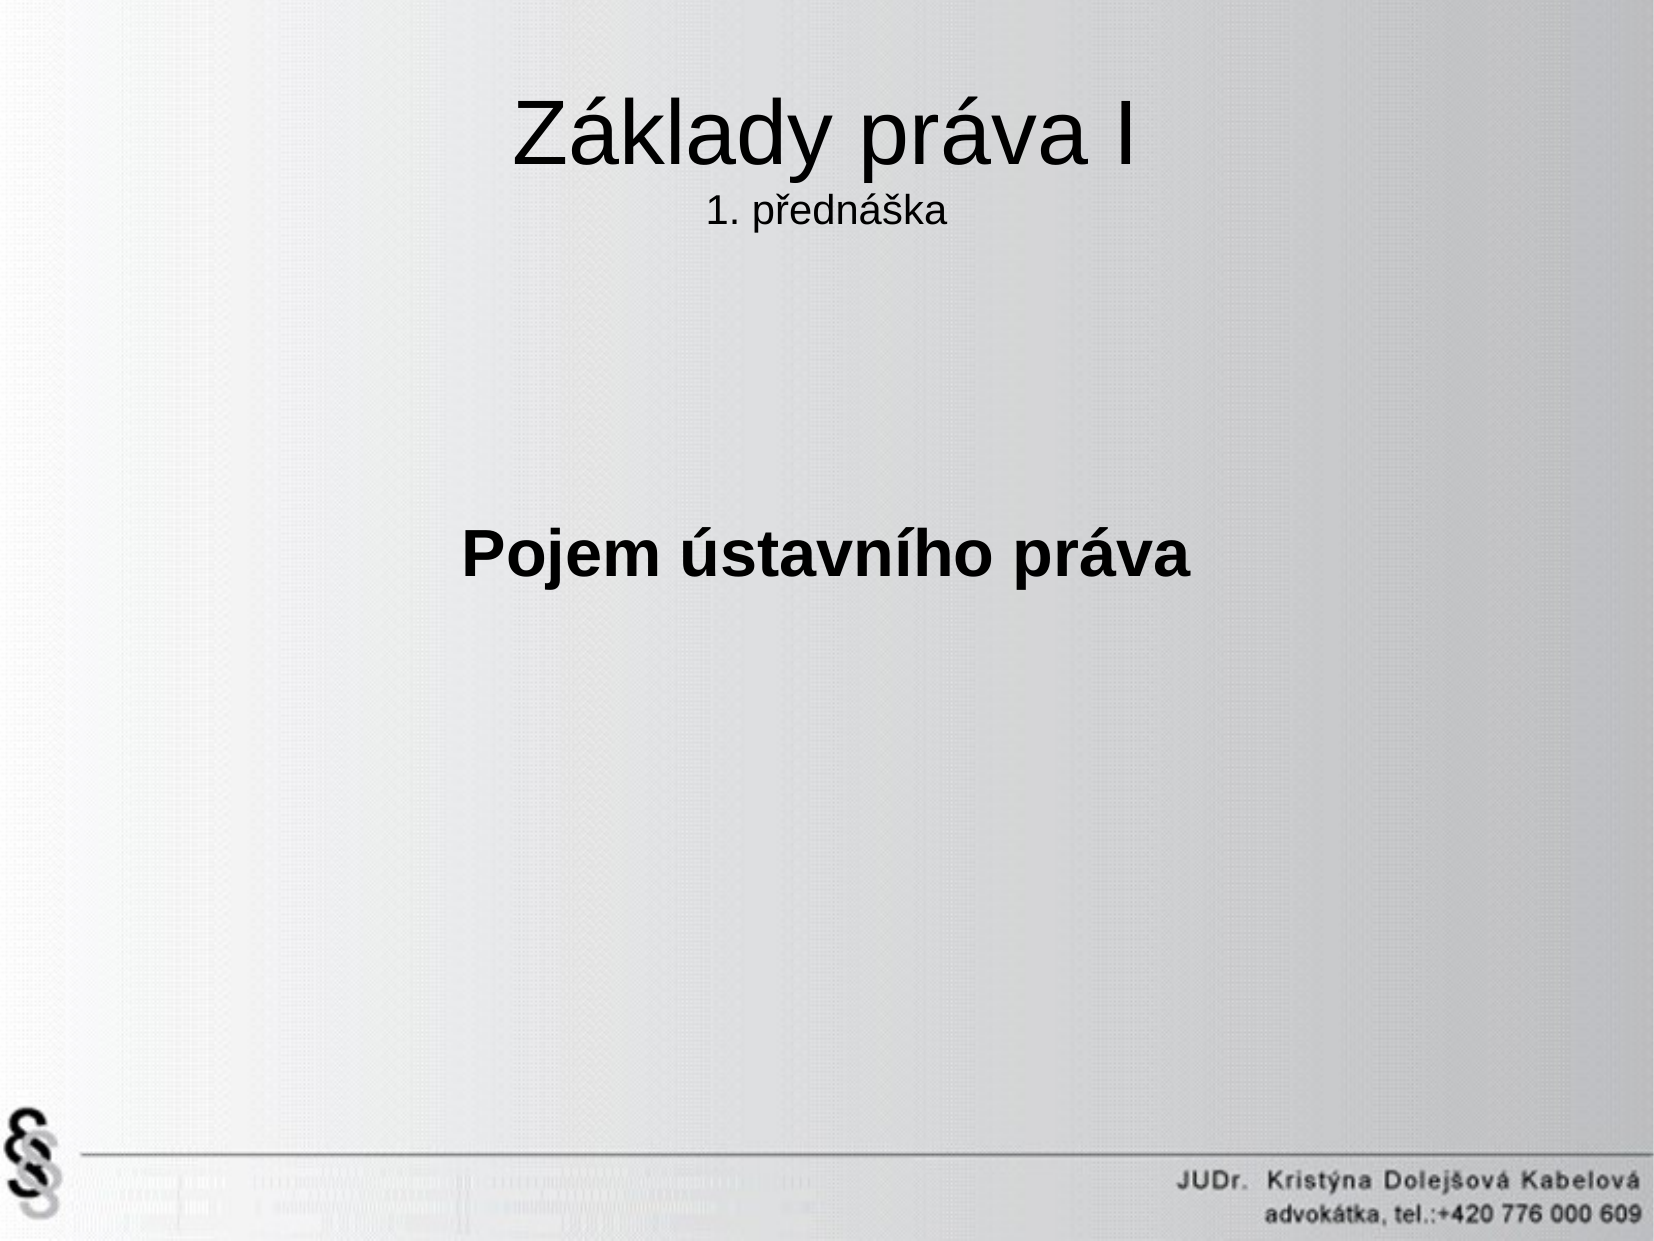

Základy práva I
1. přednáška
Pojem ústavního práva